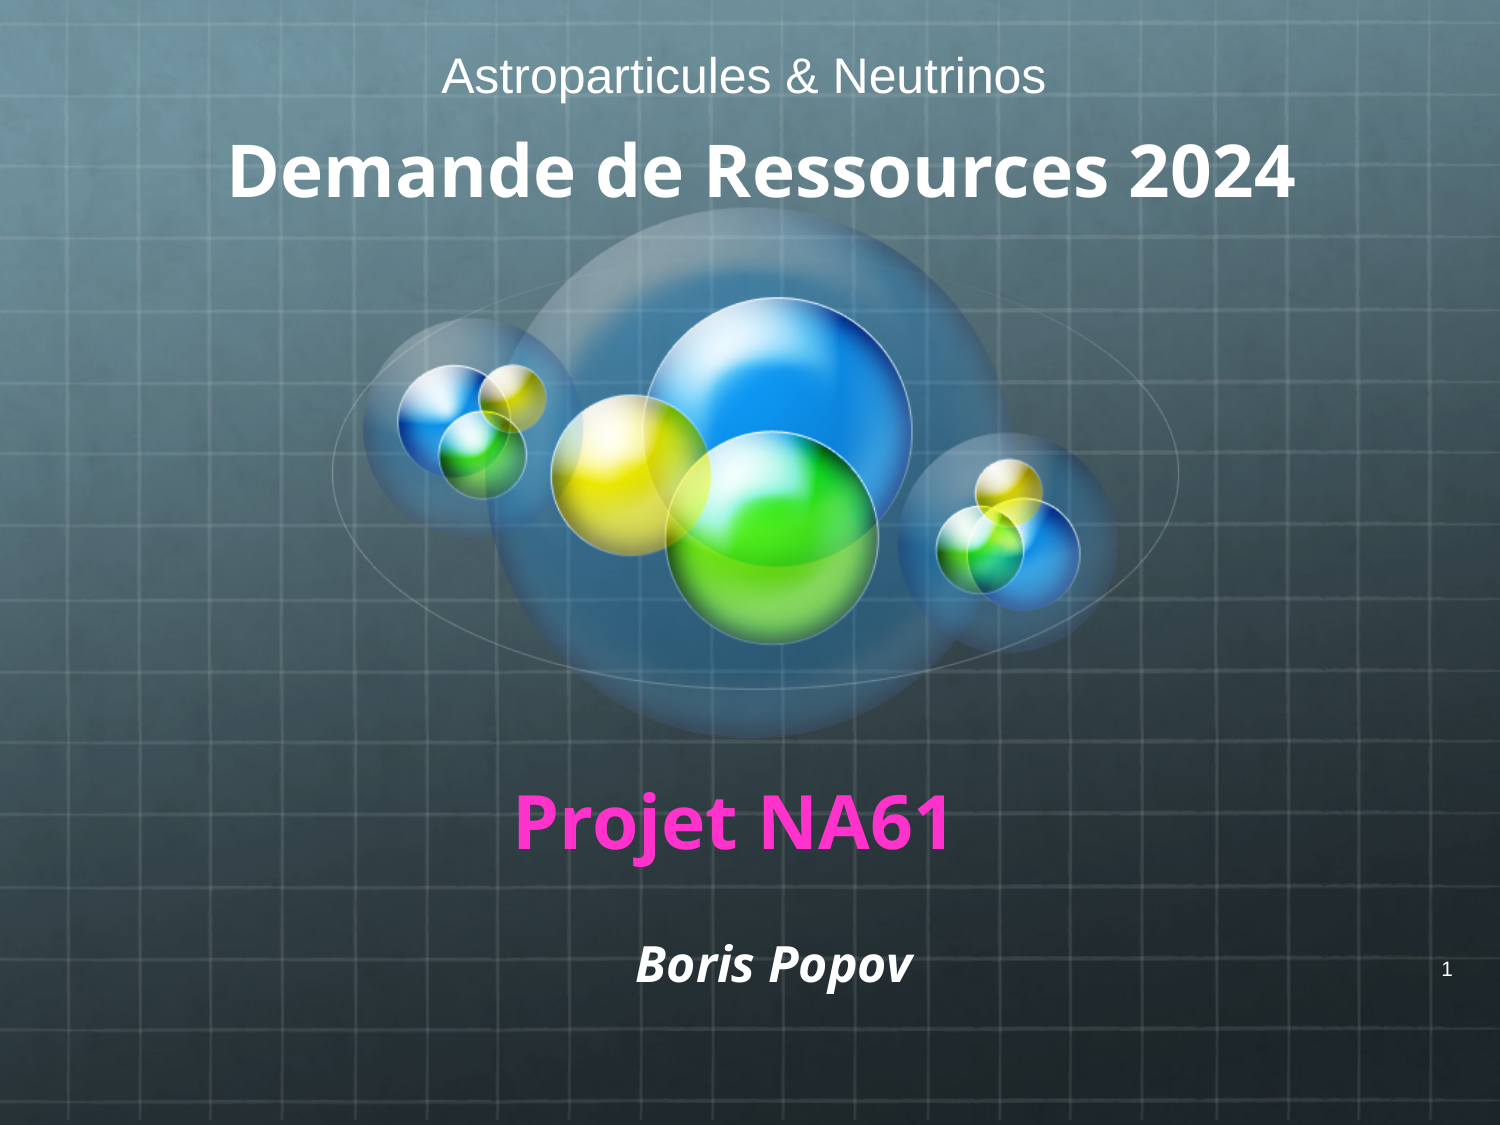

Demande de Ressources 2024
Projet NA61
Boris Popov